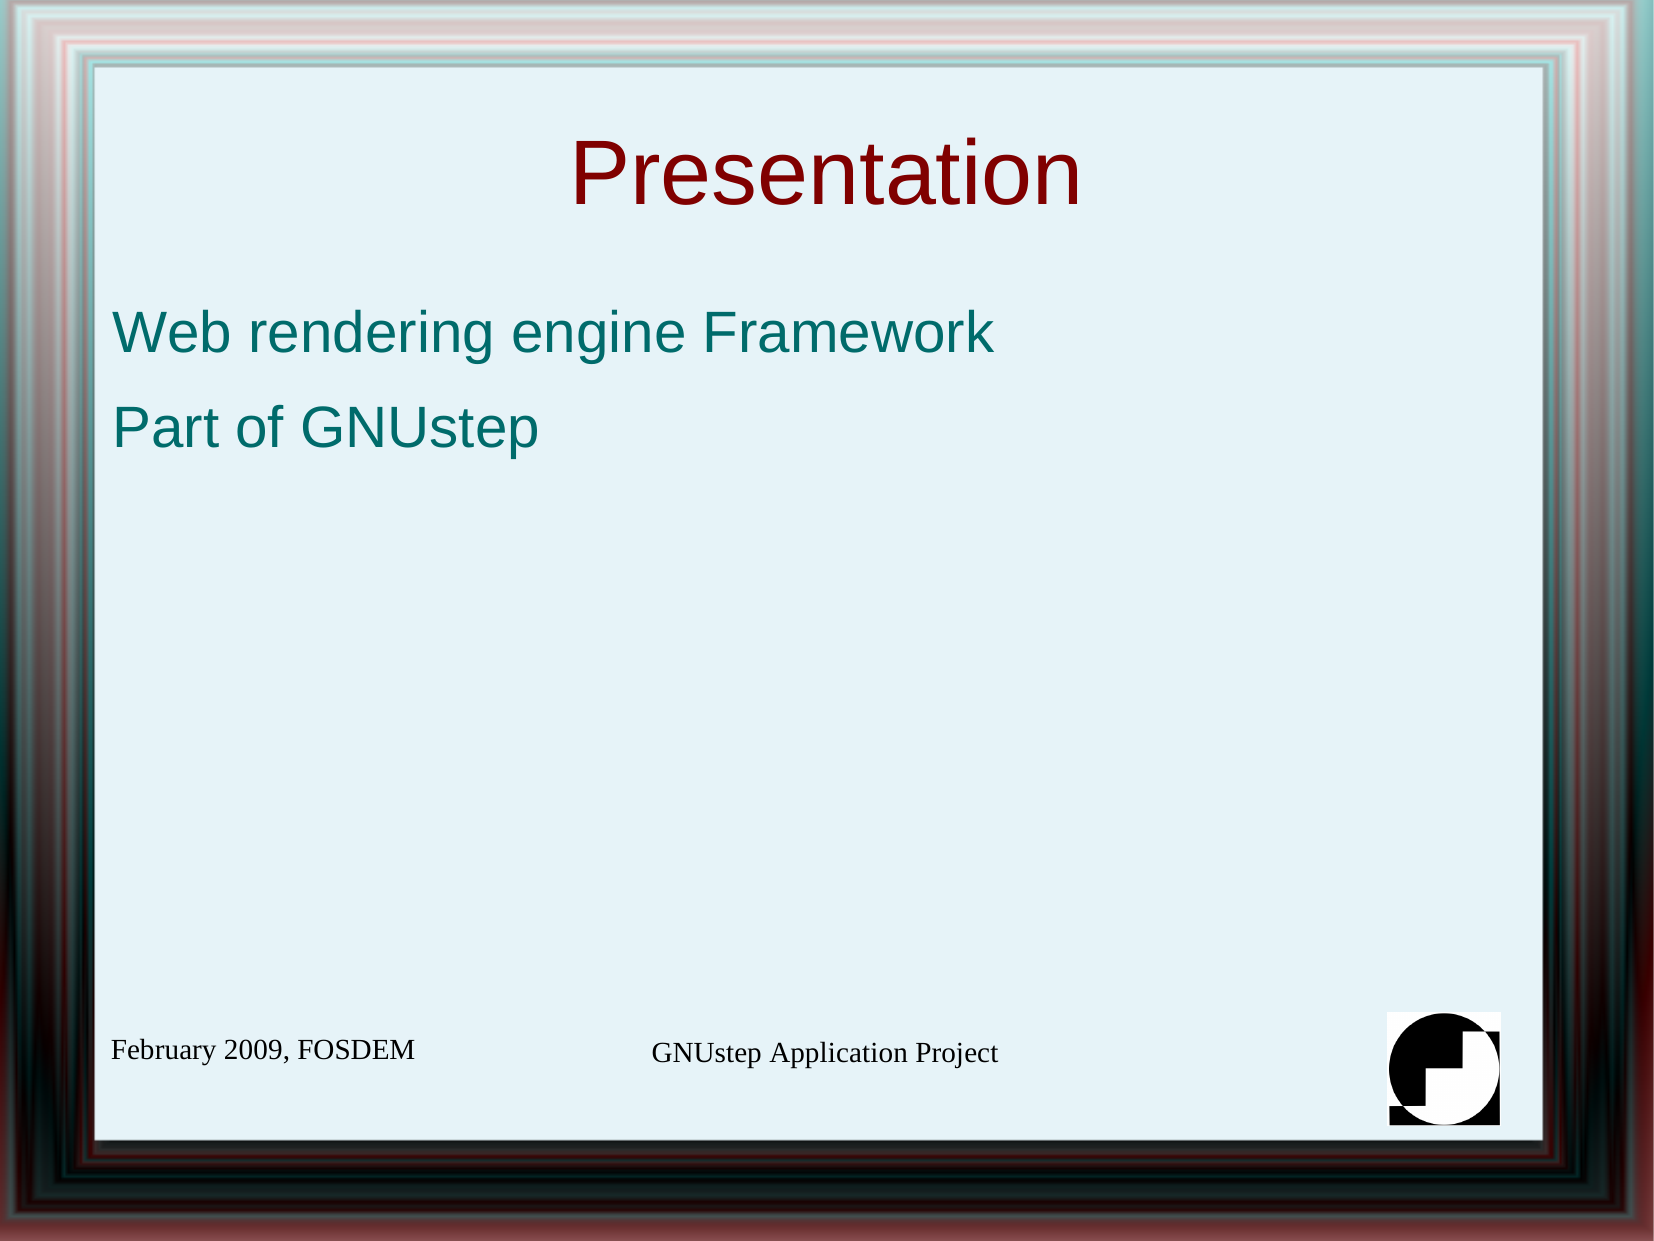

# Presentation
Web rendering engine Framework
Part of GNUstep